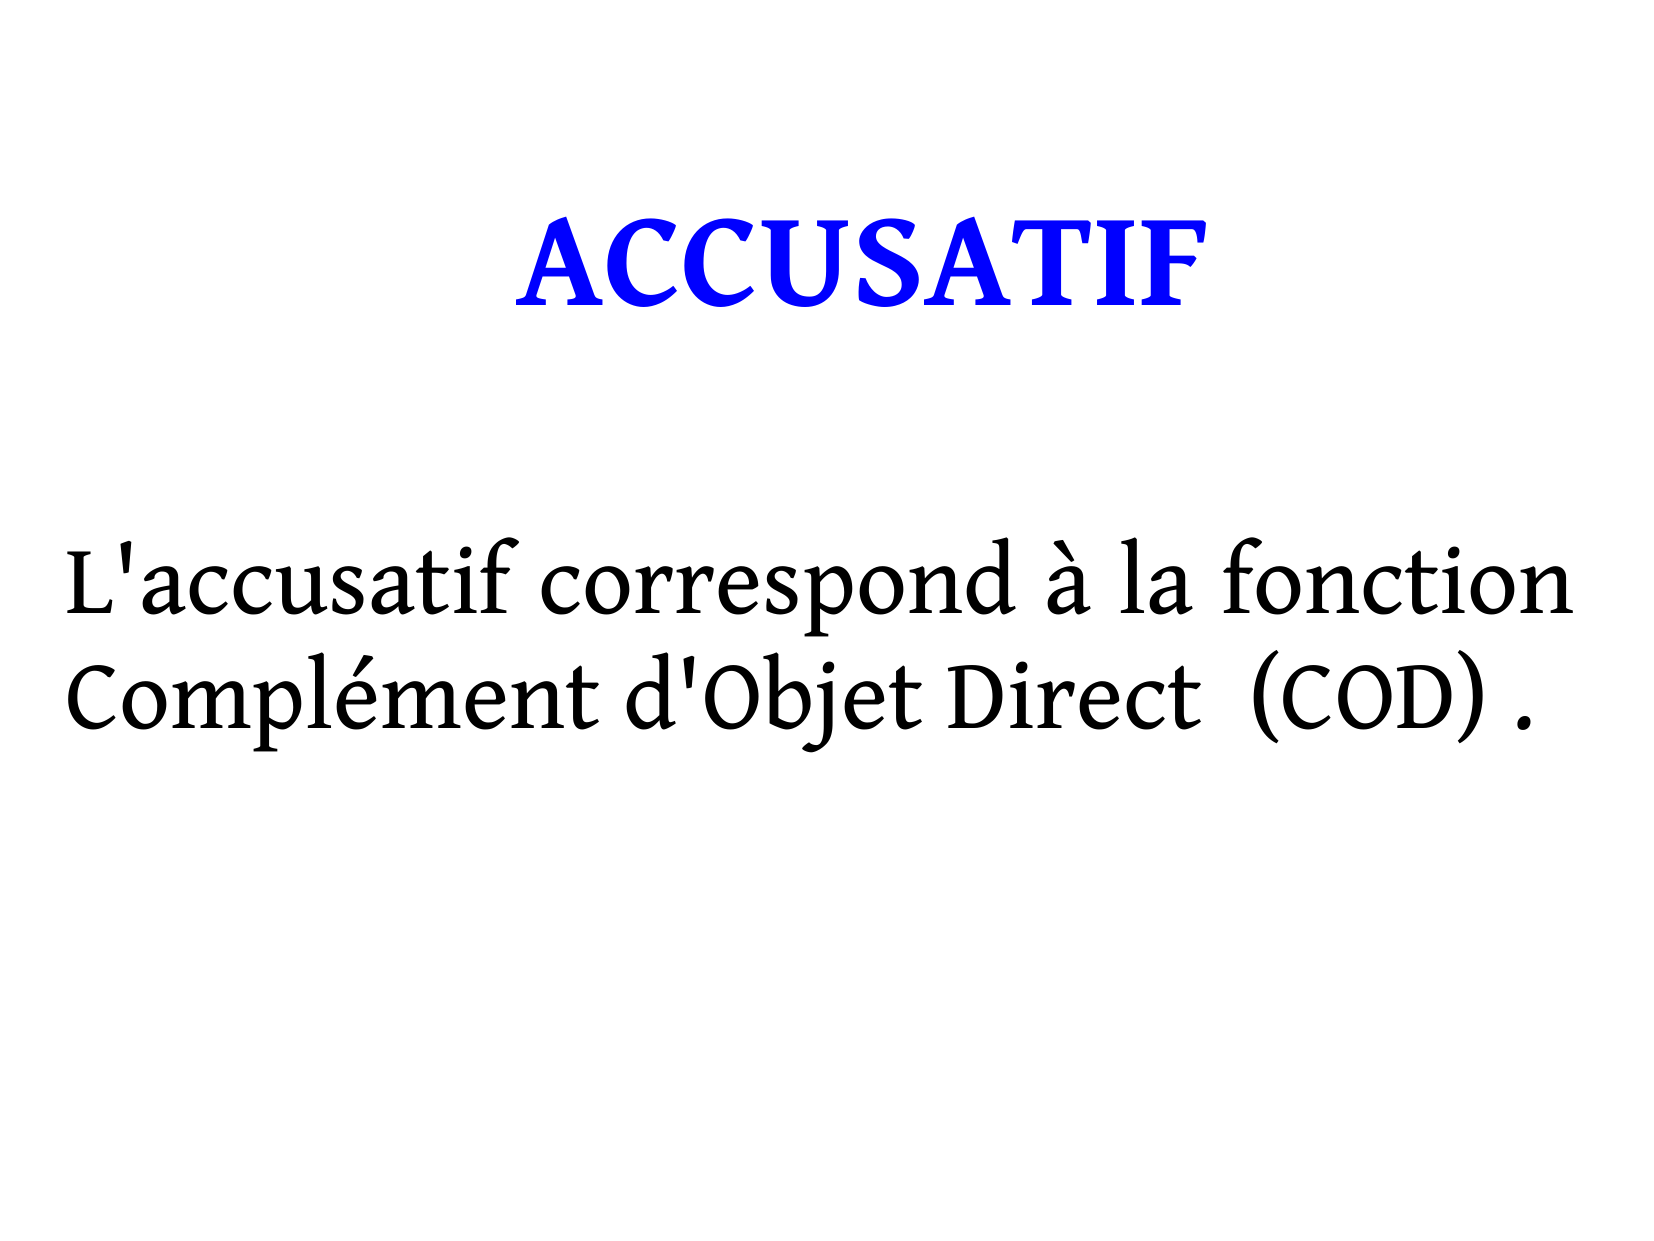

# ACCUSATIF
L'accusatif correspond à la fonction Complément d'Objet Direct (COD) .